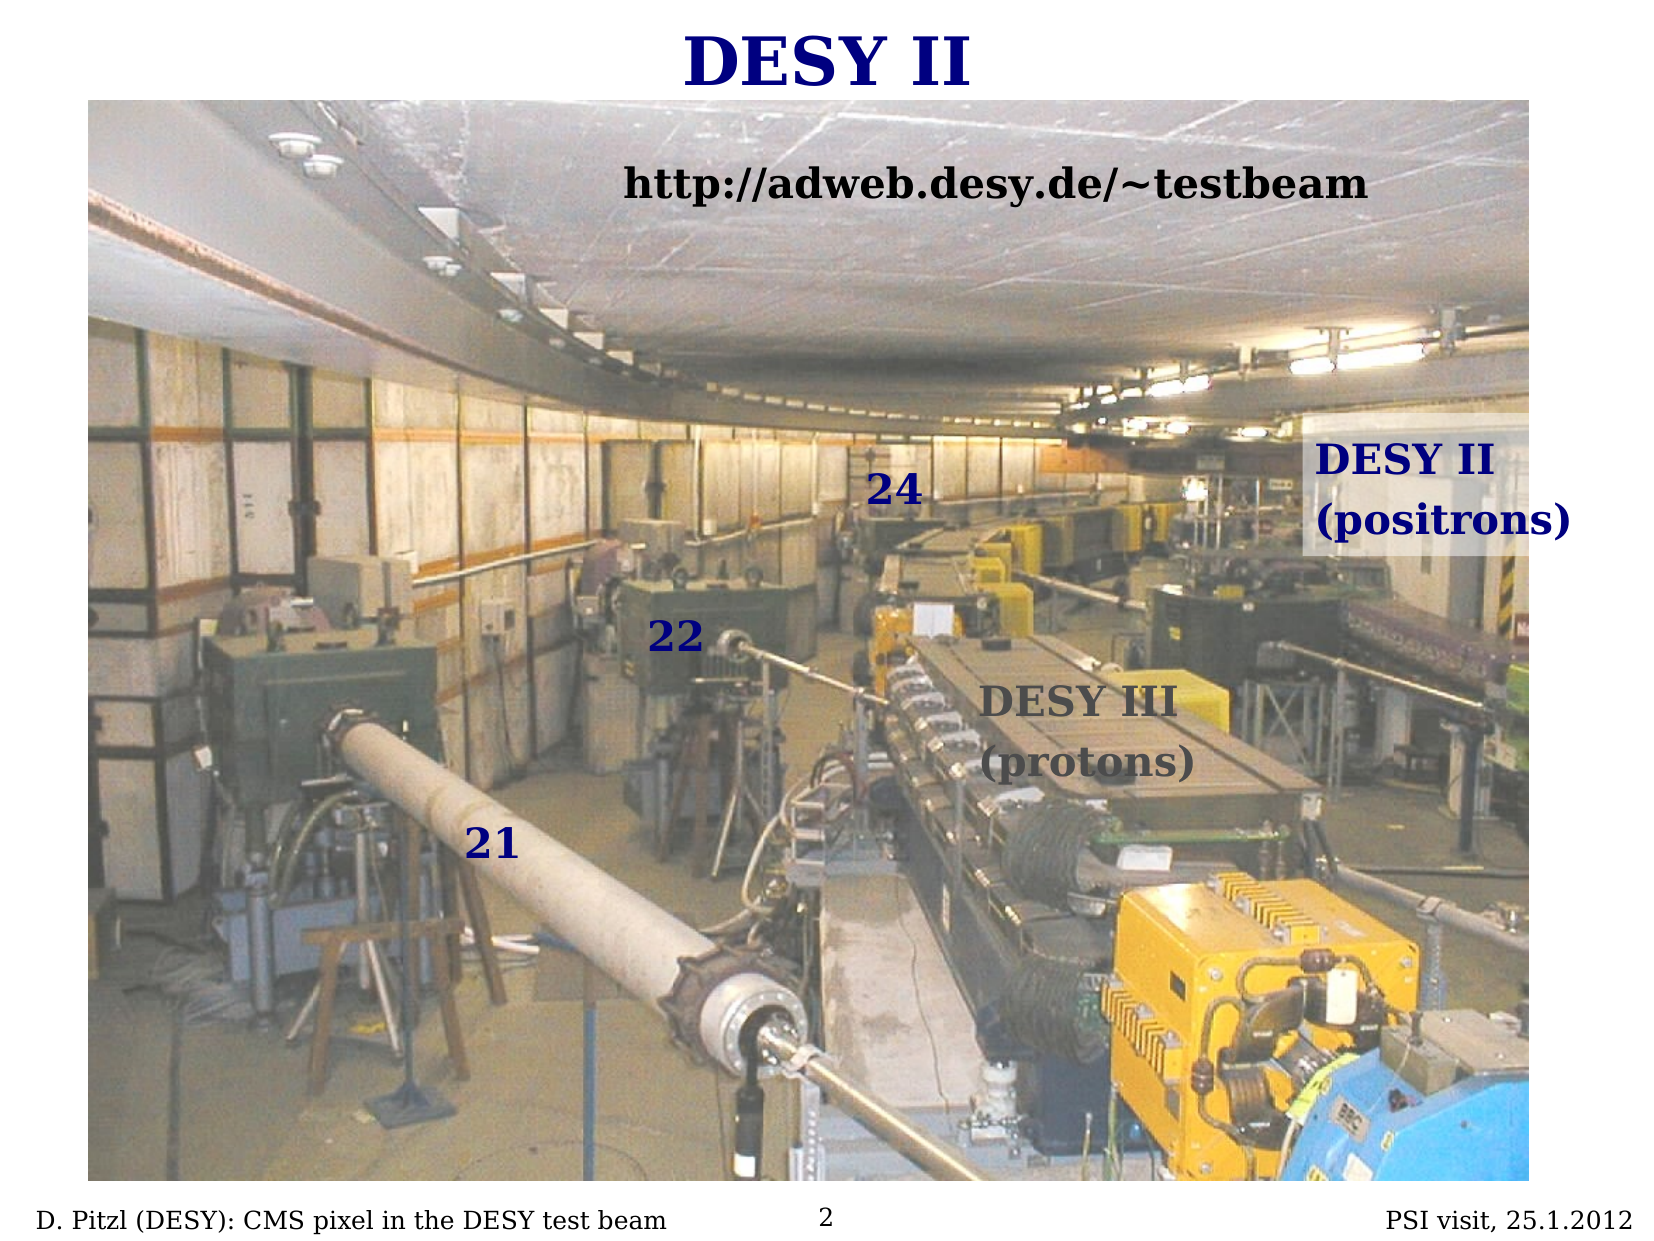

# DESY II
http://adweb.desy.de/~testbeam
DESY II
(positrons)
24
22
DESY III
(protons)
21